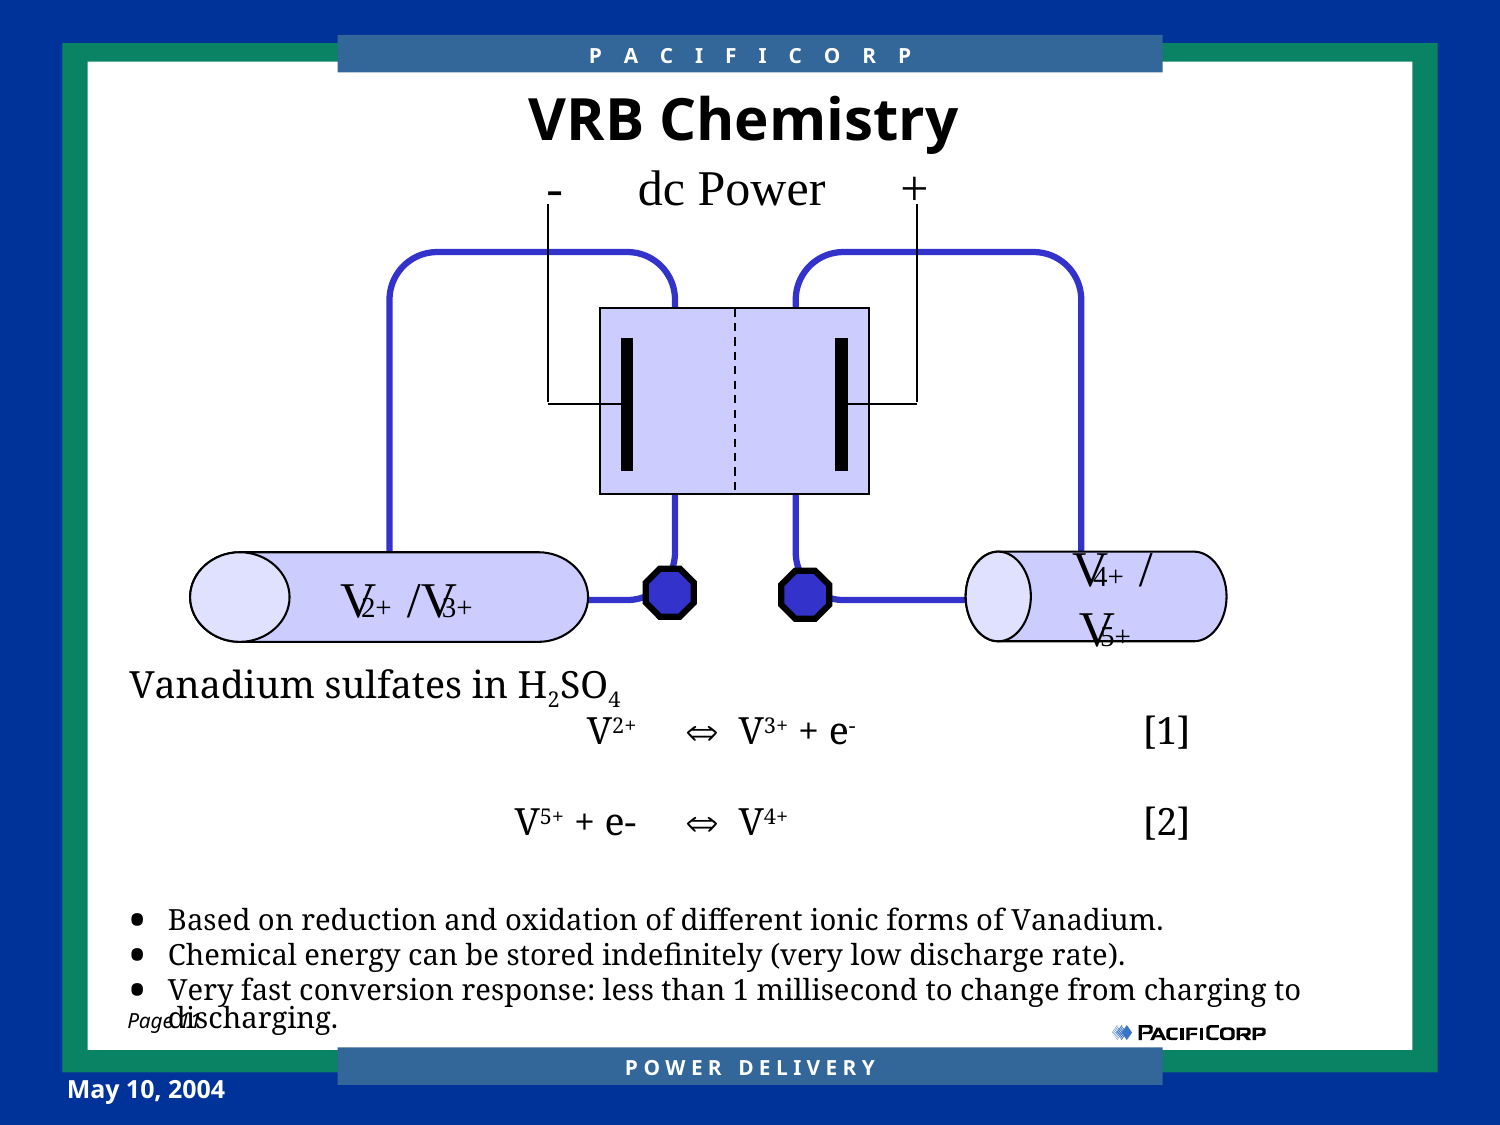

# VRB Chemistry
- dc Power +
V2+/V3+
V4+/V5+
Vanadium sulfates in H2SO4
		V2+	 V3+ + e- 	[1]
		V5+ + e-	 V4+ 	[2]
Based on reduction and oxidation of different ionic forms of Vanadium.
Chemical energy can be stored indefinitely (very low discharge rate).
Very fast conversion response: less than 1 millisecond to change from charging to discharging.
11